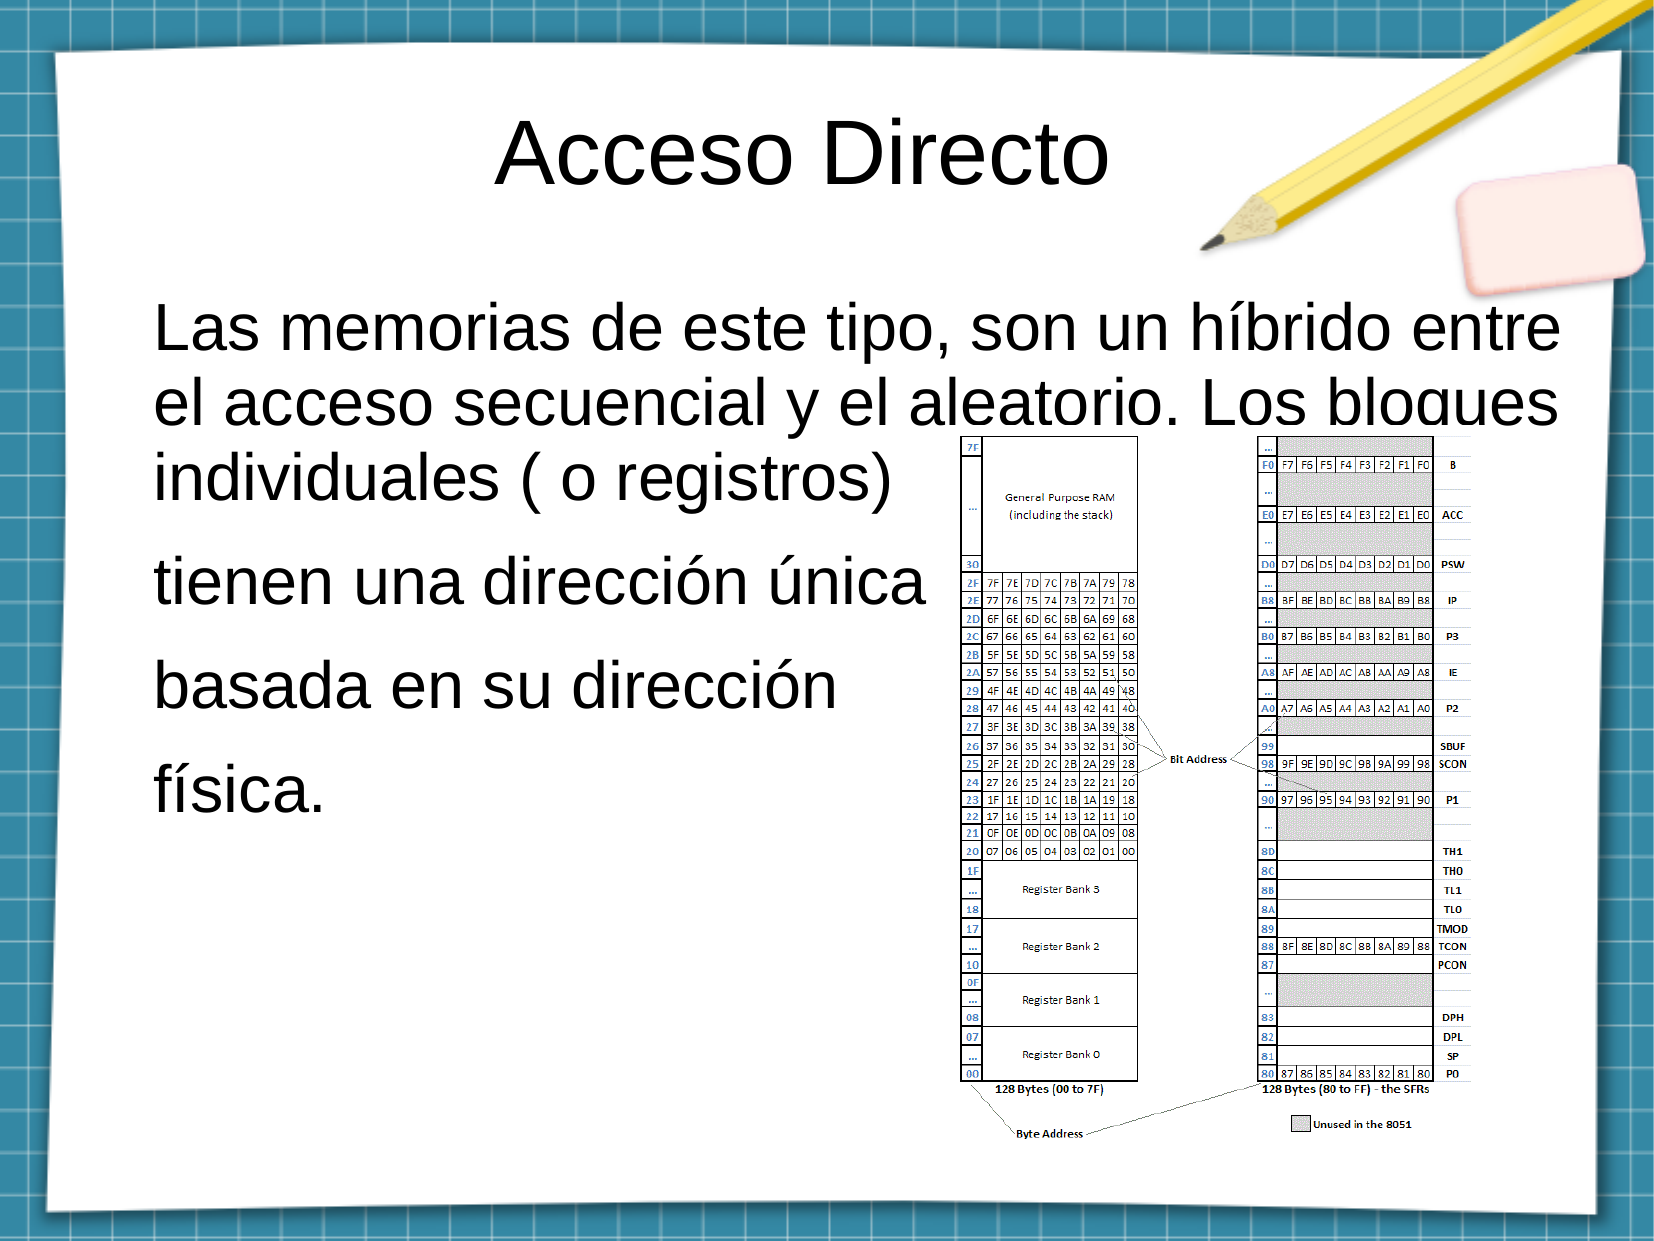

# Acceso Directo
Las memorias de este tipo, son un híbrido entre el acceso secuencial y el aleatorio. Los bloques individuales ( o registros)
tienen una dirección única
basada en su dirección
física.